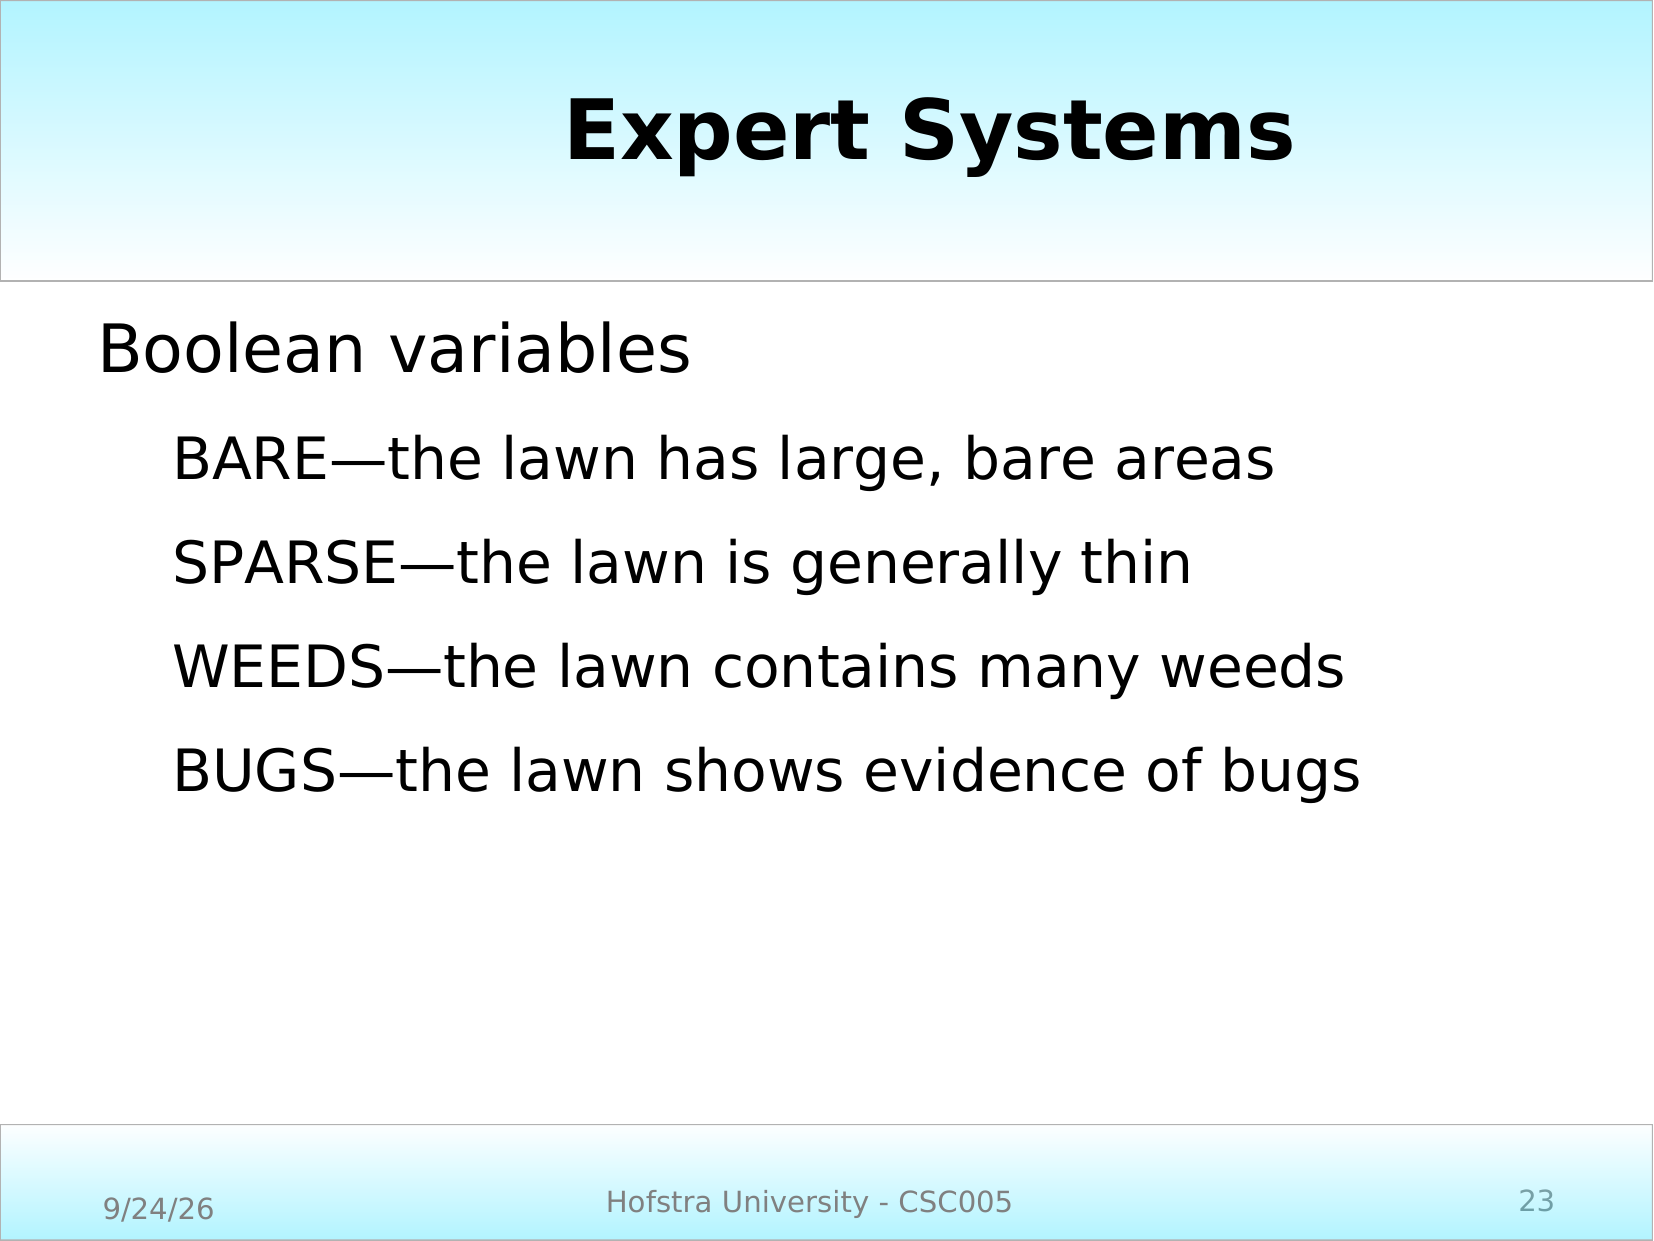

# Expert Systems
Boolean variables
BARE—the lawn has large, bare areas
SPARSE—the lawn is generally thin
WEEDS—the lawn contains many weeds
BUGS—the lawn shows evidence of bugs
23
Hofstra University - CSC005